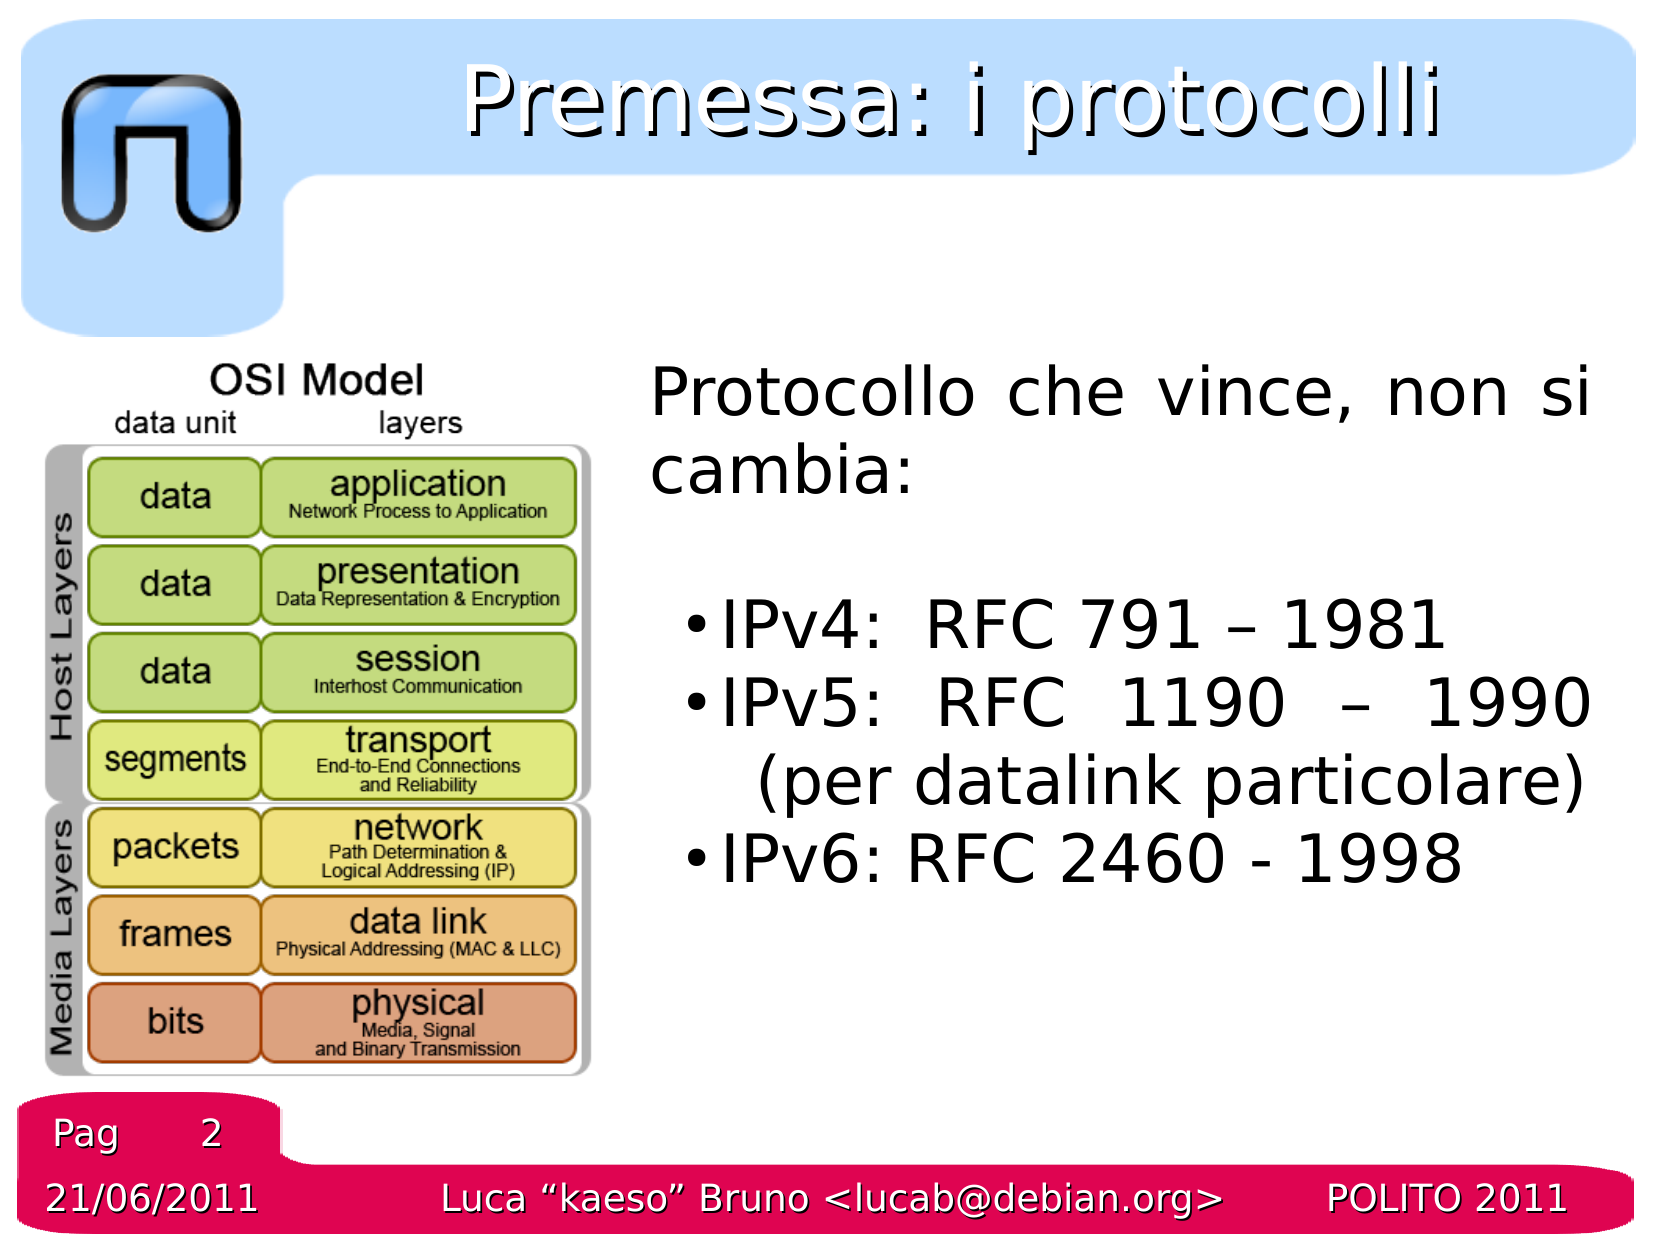

# Premessa: i protocolli
Protocollo che vince, non si cambia:
IPv4:	 RFC 791 – 1981
IPv5: RFC 1190 – 1990 (per datalink particolare)
IPv6: RFC 2460 - 1998
Pag
Luca “kaeso” Bruno <lucab@debian.org> 		POLITO 2011
21/06/2011